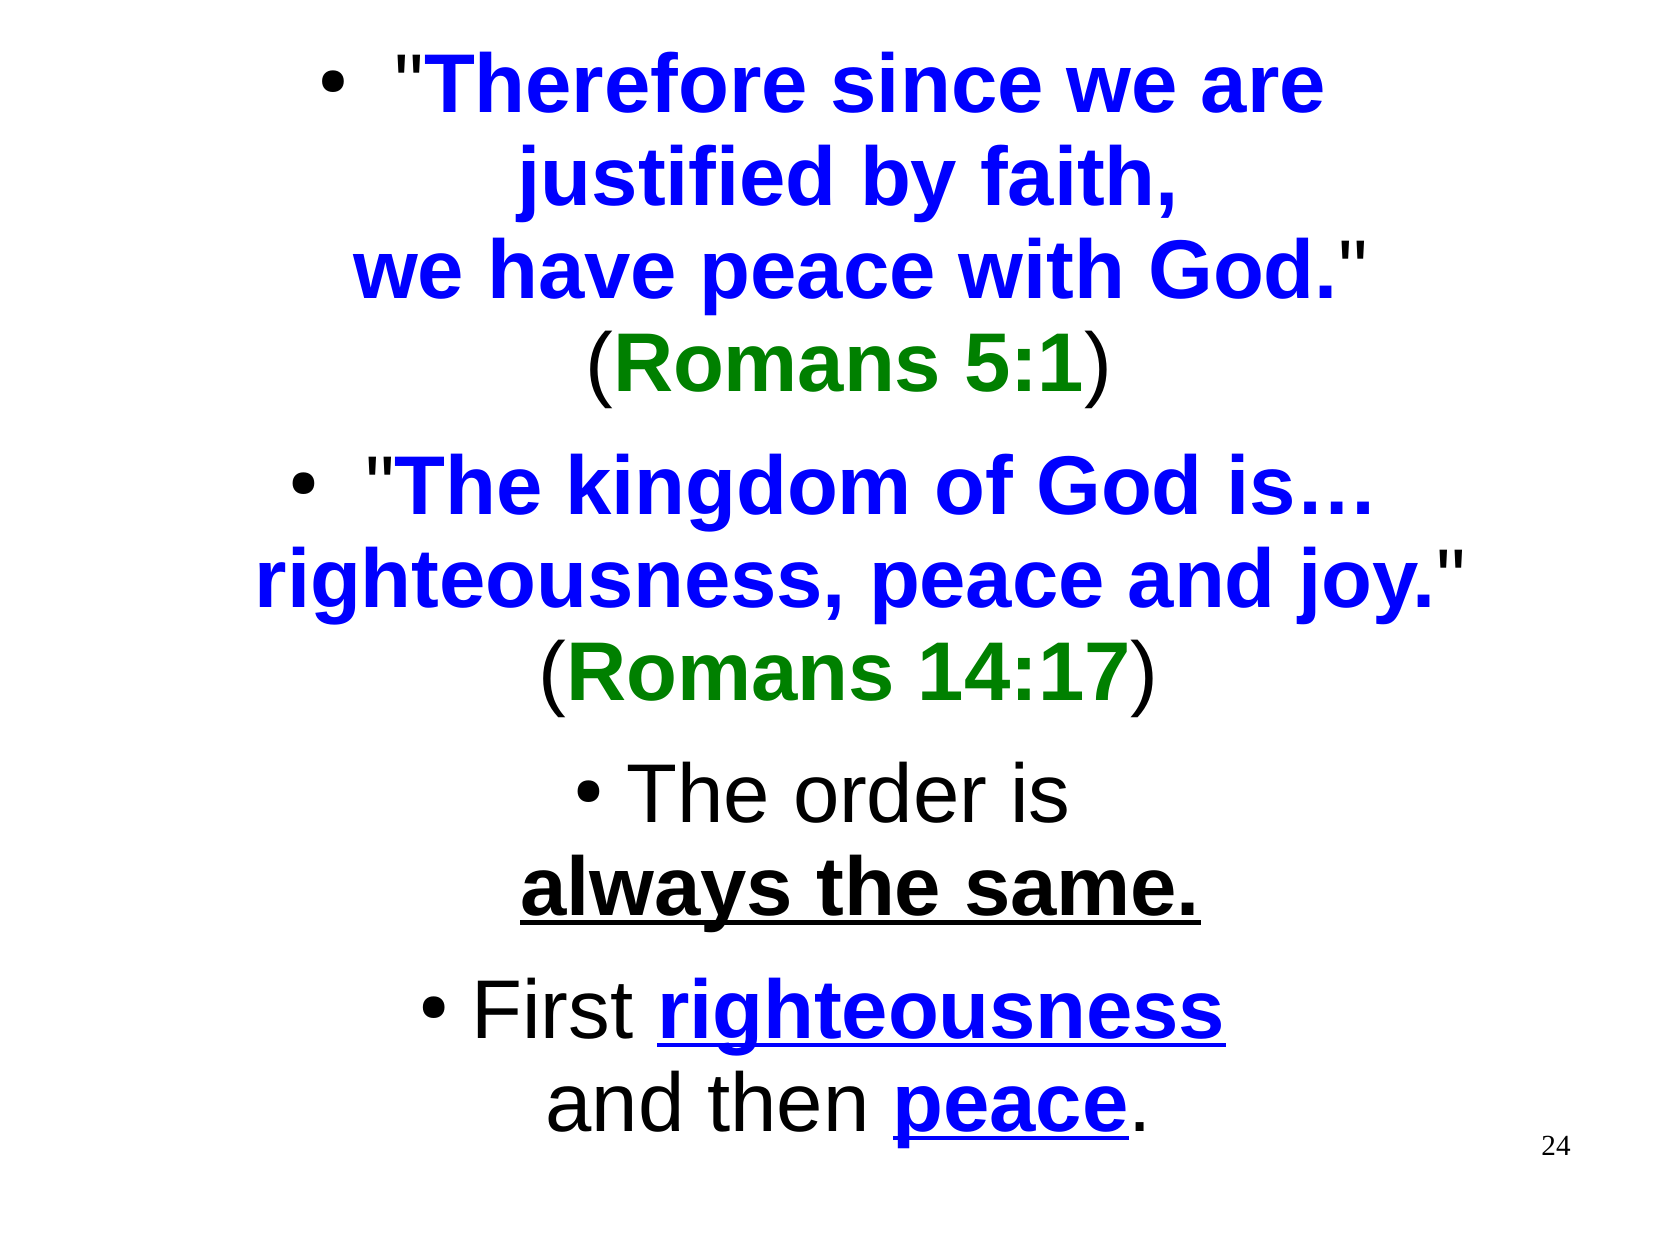

# "Therefore since we are justified by faith, we have peace with God." (Romans 5:1)
 "The kingdom of God is…
righteousness, peace and joy."
(Romans 14:17)
The order is
always the same.
First righteousness
and then peace.
24